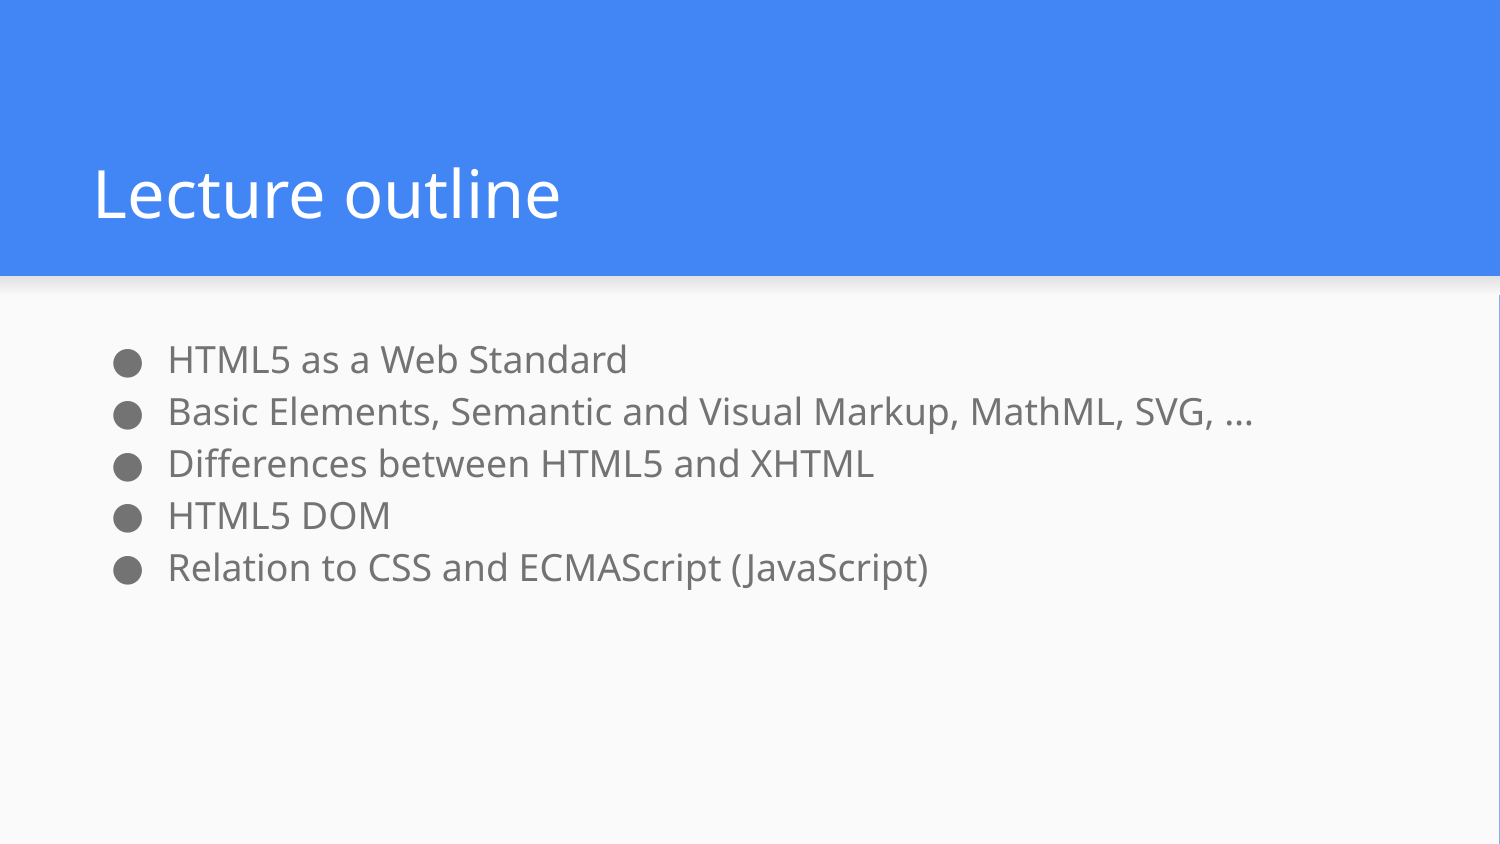

# Lecture outline
HTML5 as a Web Standard
Basic Elements, Semantic and Visual Markup, MathML, SVG, …
Differences between HTML5 and XHTML
HTML5 DOM
Relation to CSS and ECMAScript (JavaScript)